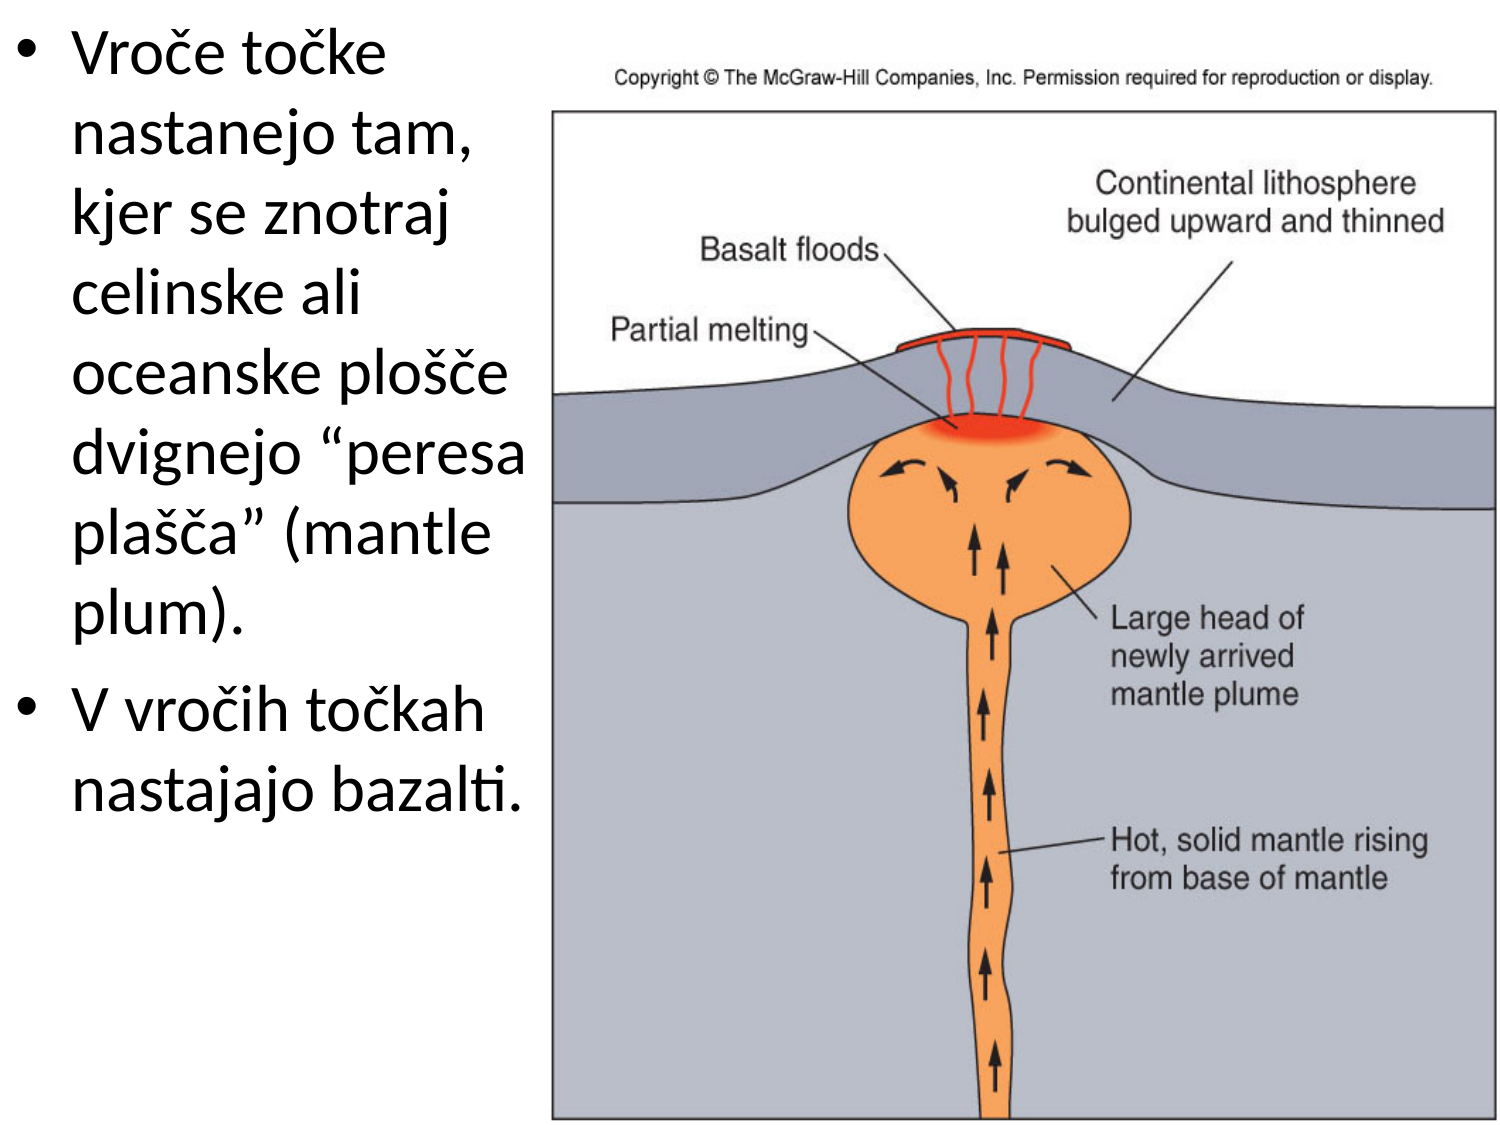

# Vroče točke nastanejo tam, kjer se znotraj celinske ali oceanske plošče dvignejo “peresa plašča” (mantle plum).
V vročih točkah nastajajo bazalti.